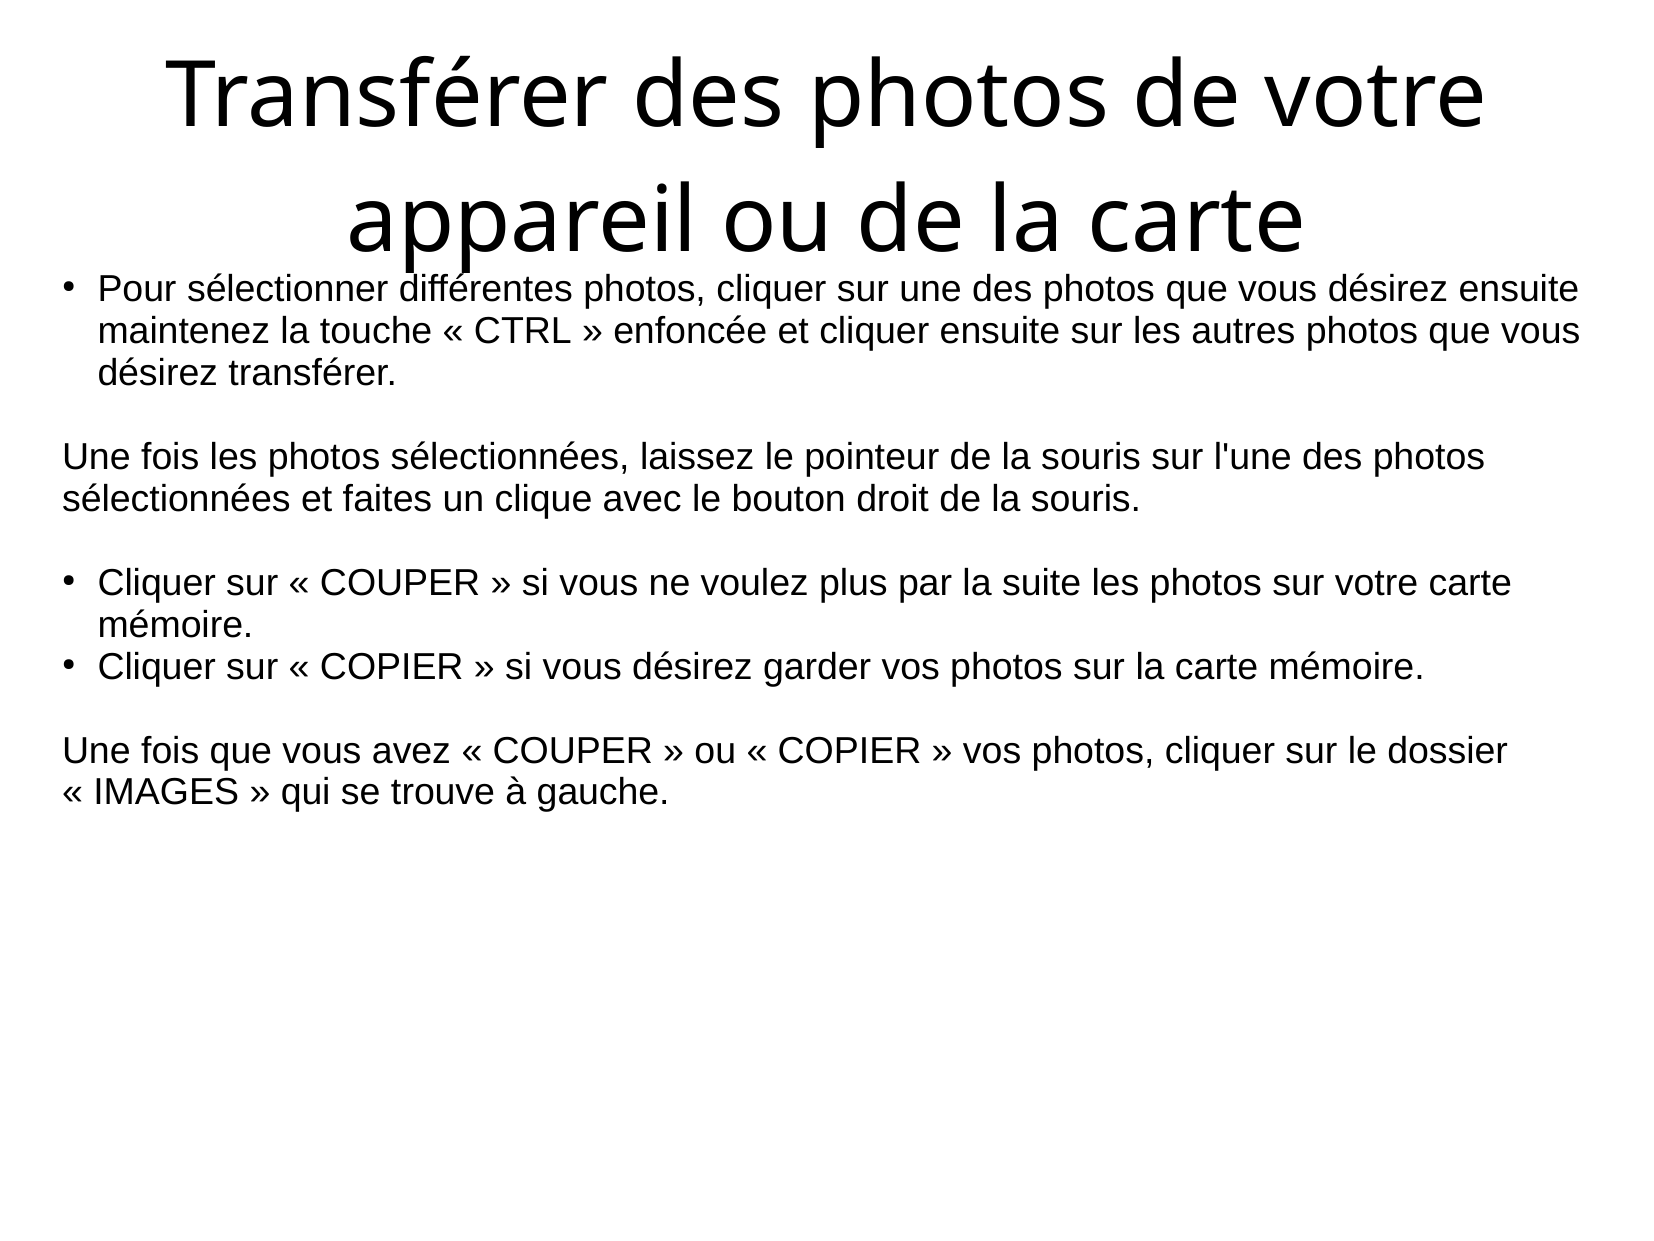

# Transférer des photos de votre appareil ou de la carte
Pour sélectionner différentes photos, cliquer sur une des photos que vous désirez ensuite maintenez la touche « CTRL » enfoncée et cliquer ensuite sur les autres photos que vous désirez transférer.
Une fois les photos sélectionnées, laissez le pointeur de la souris sur l'une des photos sélectionnées et faites un clique avec le bouton droit de la souris.
Cliquer sur « COUPER » si vous ne voulez plus par la suite les photos sur votre carte mémoire.
Cliquer sur « COPIER » si vous désirez garder vos photos sur la carte mémoire.
Une fois que vous avez « COUPER » ou « COPIER » vos photos, cliquer sur le dossier « IMAGES » qui se trouve à gauche.